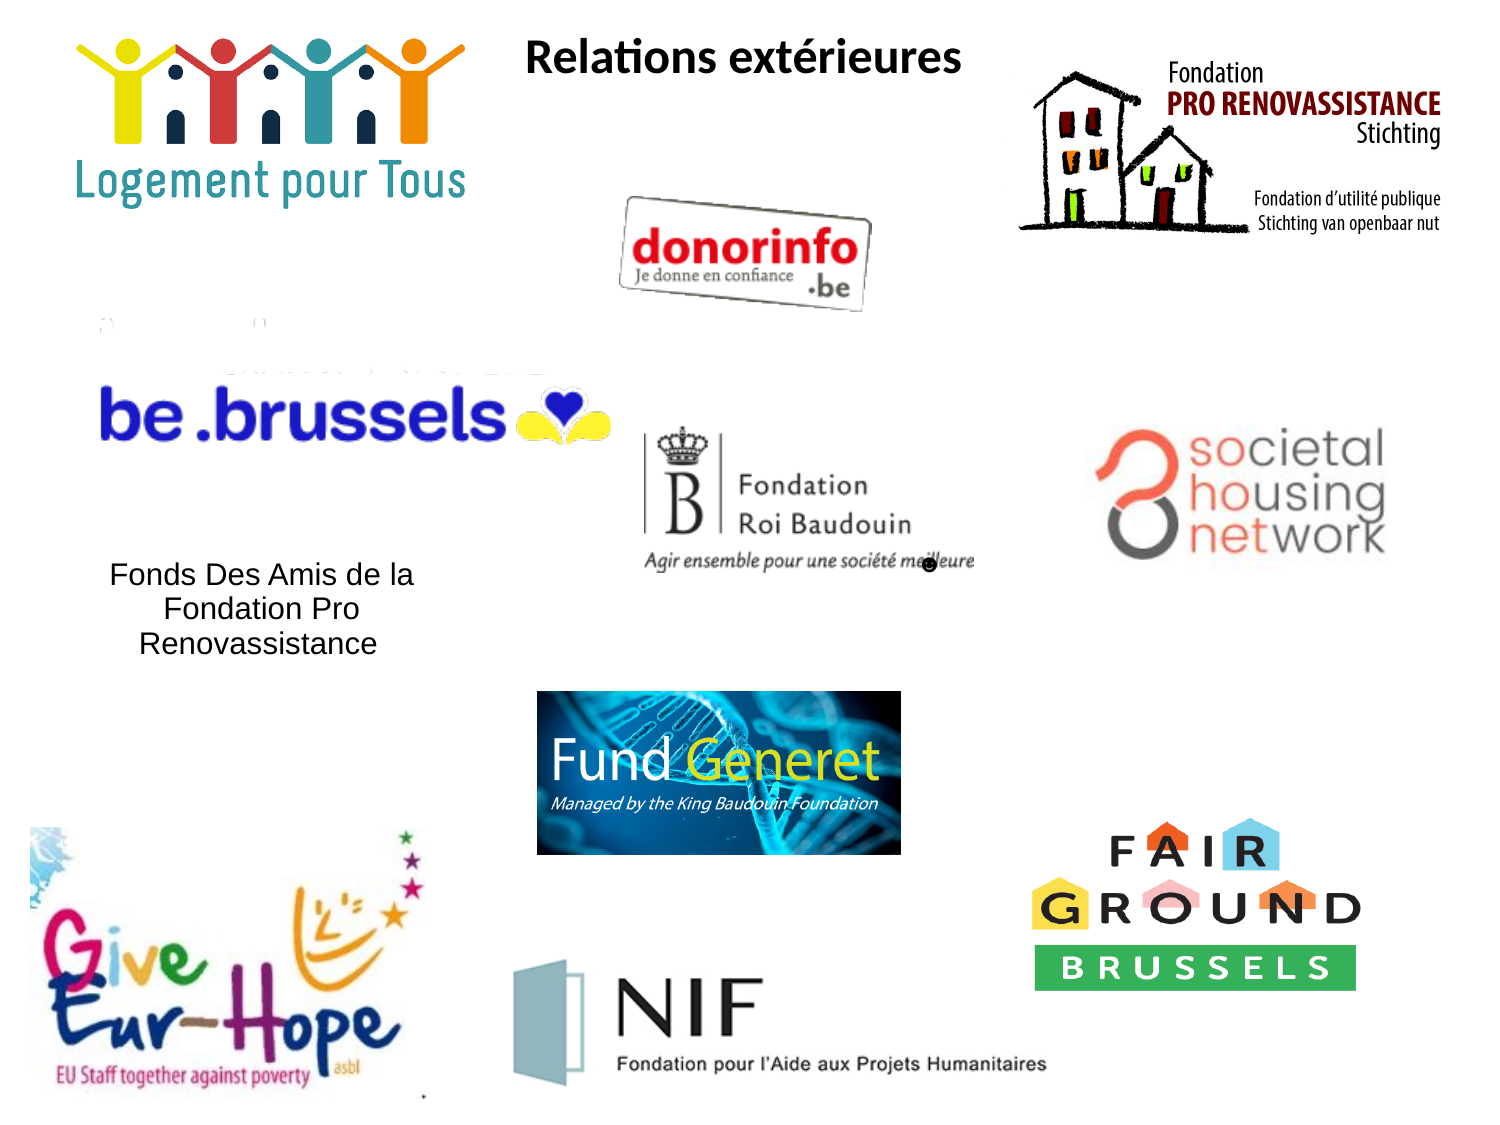

Relations extérieures
☻
Fonds Des Amis de la
Fondation Pro Renovassistance